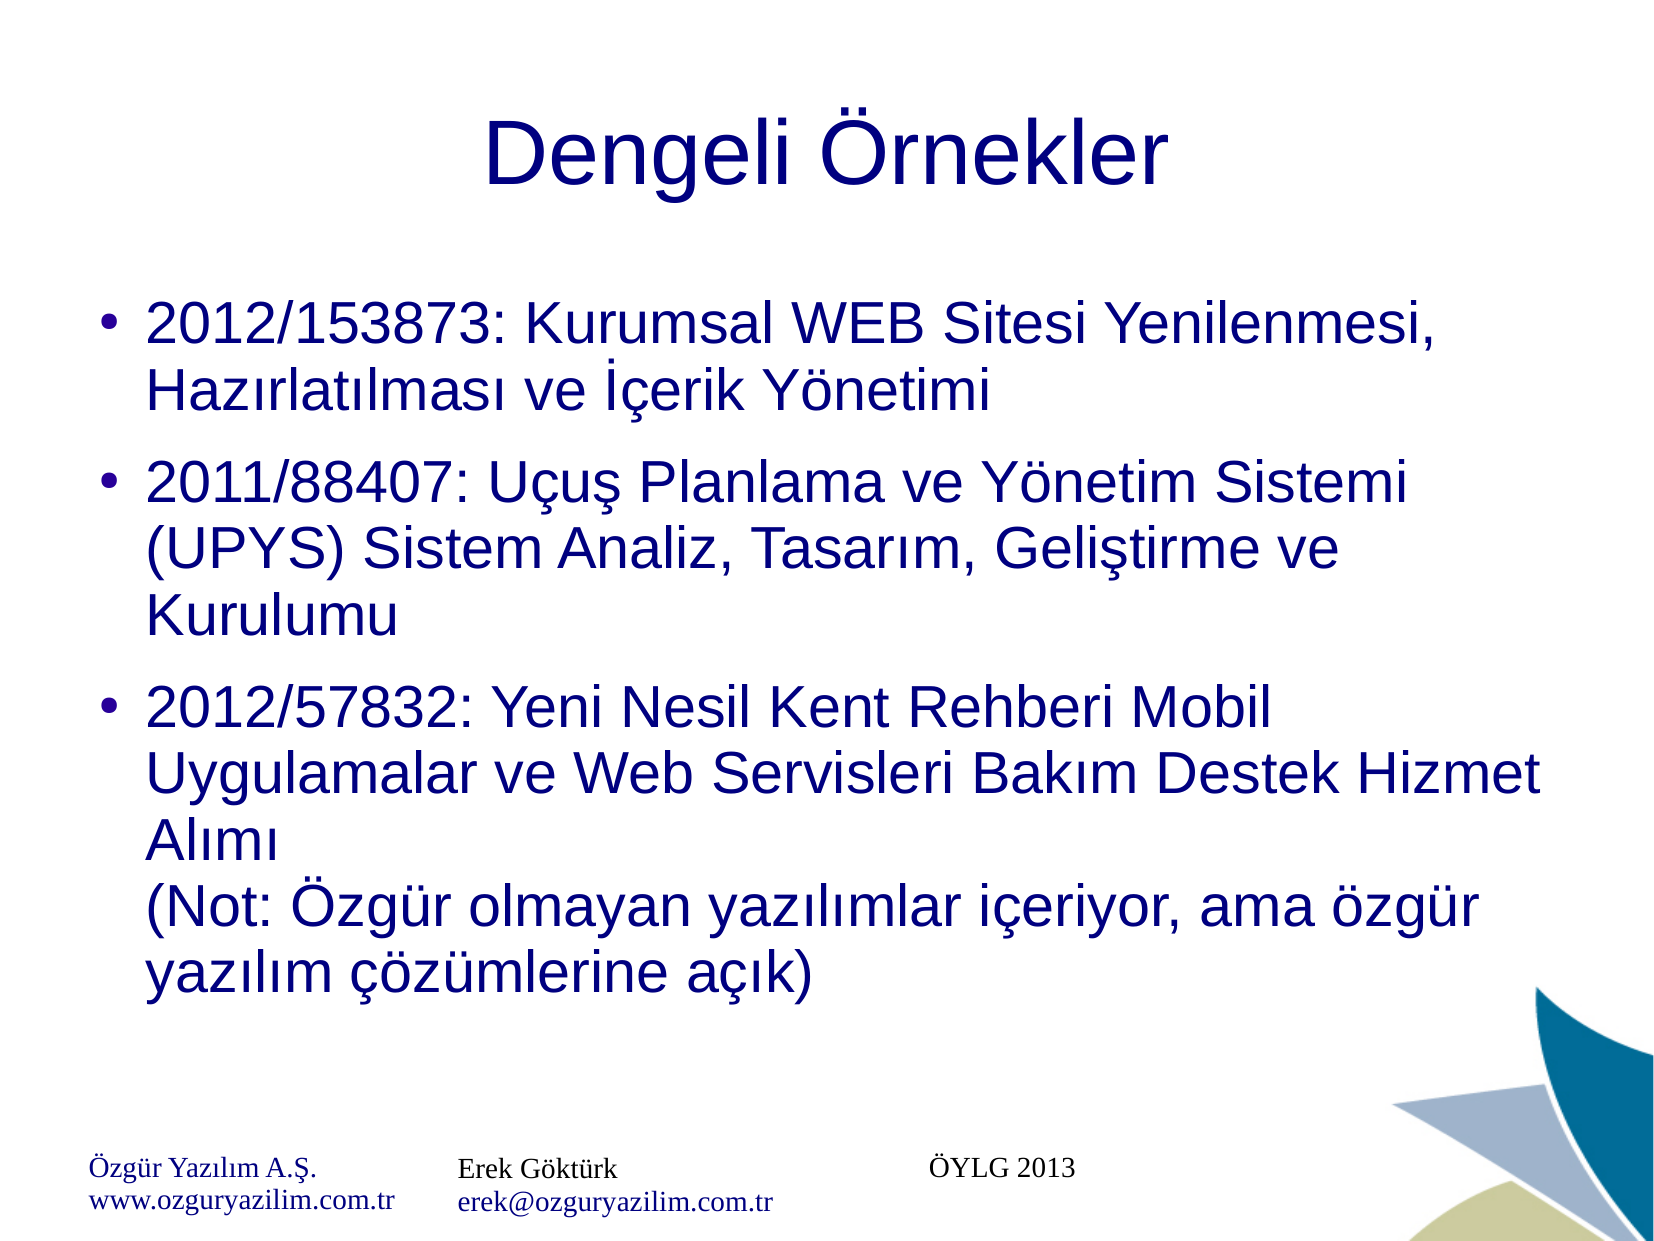

# Dengeli Örnekler
2012/153873: Kurumsal WEB Sitesi Yenilenmesi, Hazırlatılması ve İçerik Yönetimi
2011/88407: Uçuş Planlama ve Yönetim Sistemi (UPYS) Sistem Analiz, Tasarım, Geliştirme ve Kurulumu
2012/57832: Yeni Nesil Kent Rehberi Mobil Uygulamalar ve Web Servisleri Bakım Destek Hizmet Alımı
(Not: Özgür olmayan yazılımlar içeriyor, ama özgür yazılım çözümlerine açık)